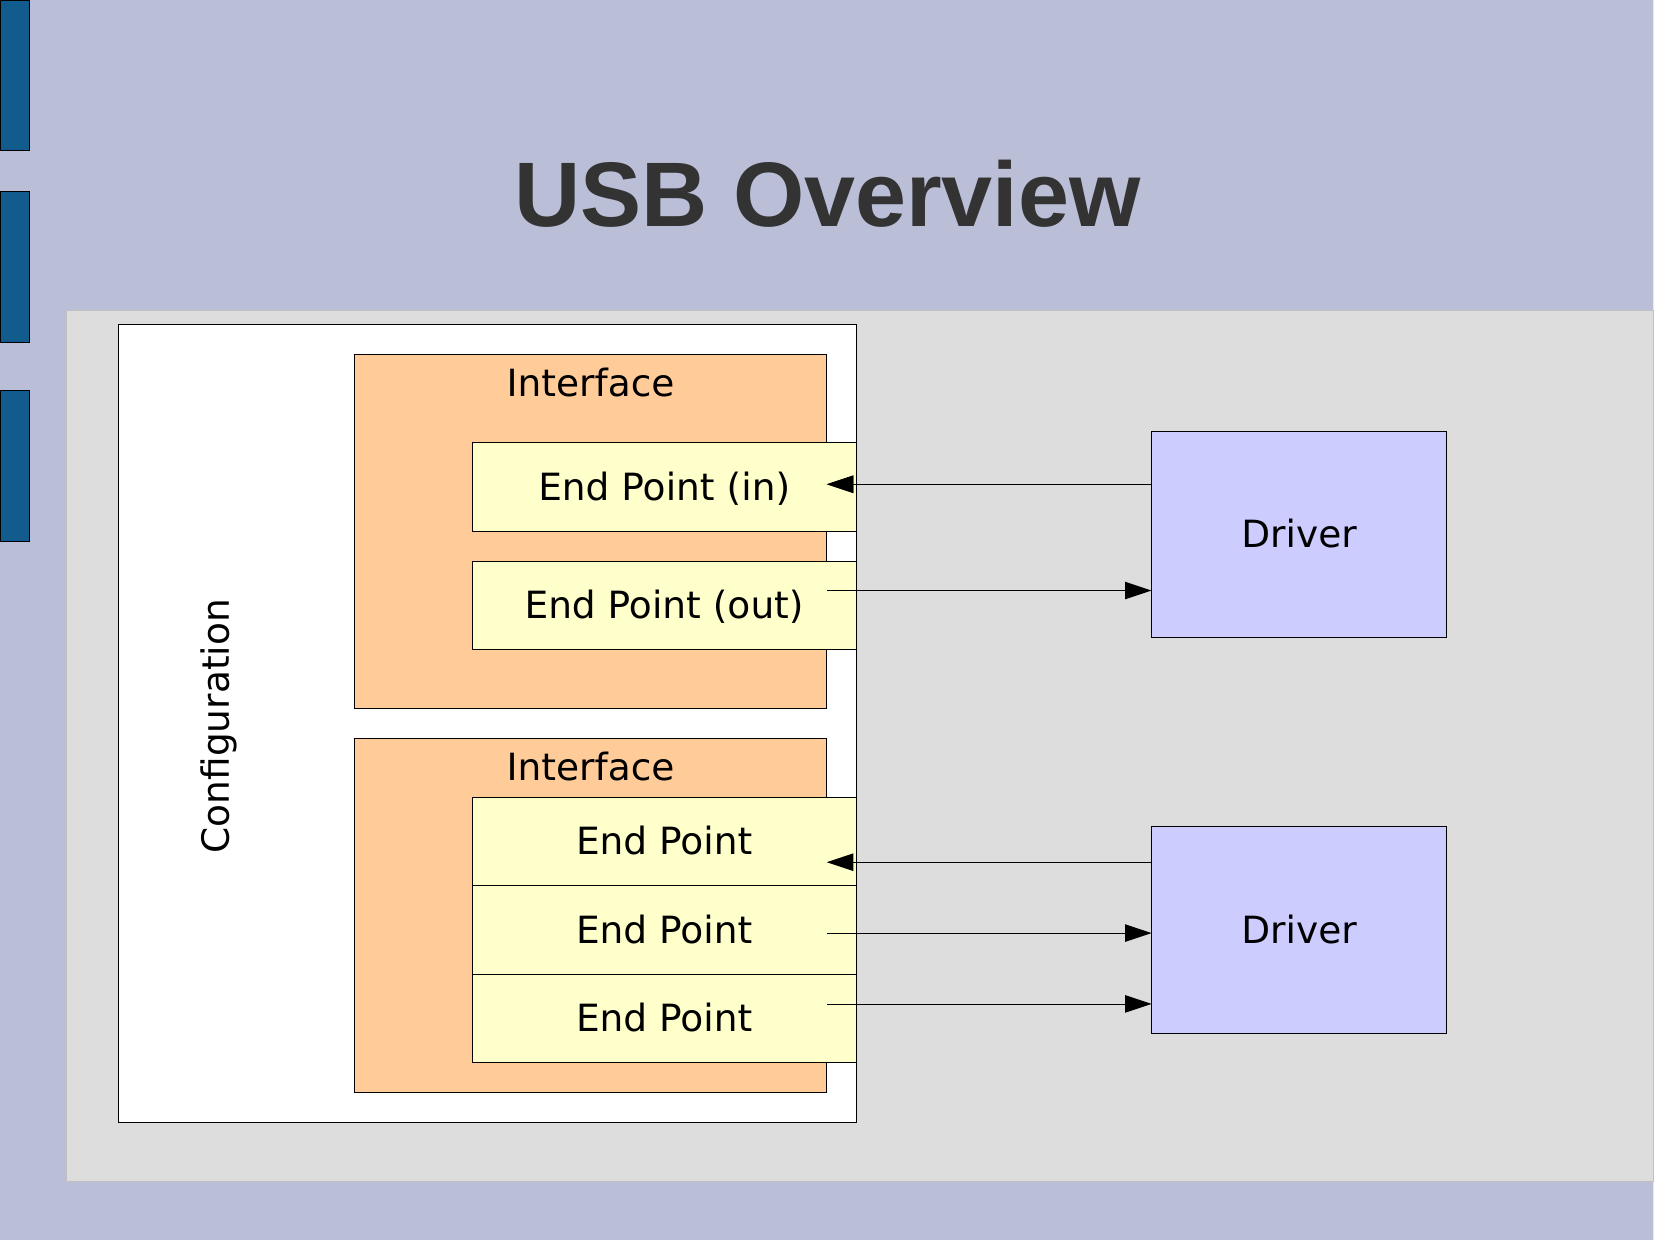

# USB Overview
Interface
End Point (in)
End Point (out)
Driver
Configuration
Interface
End Point
Driver
End Point
End Point